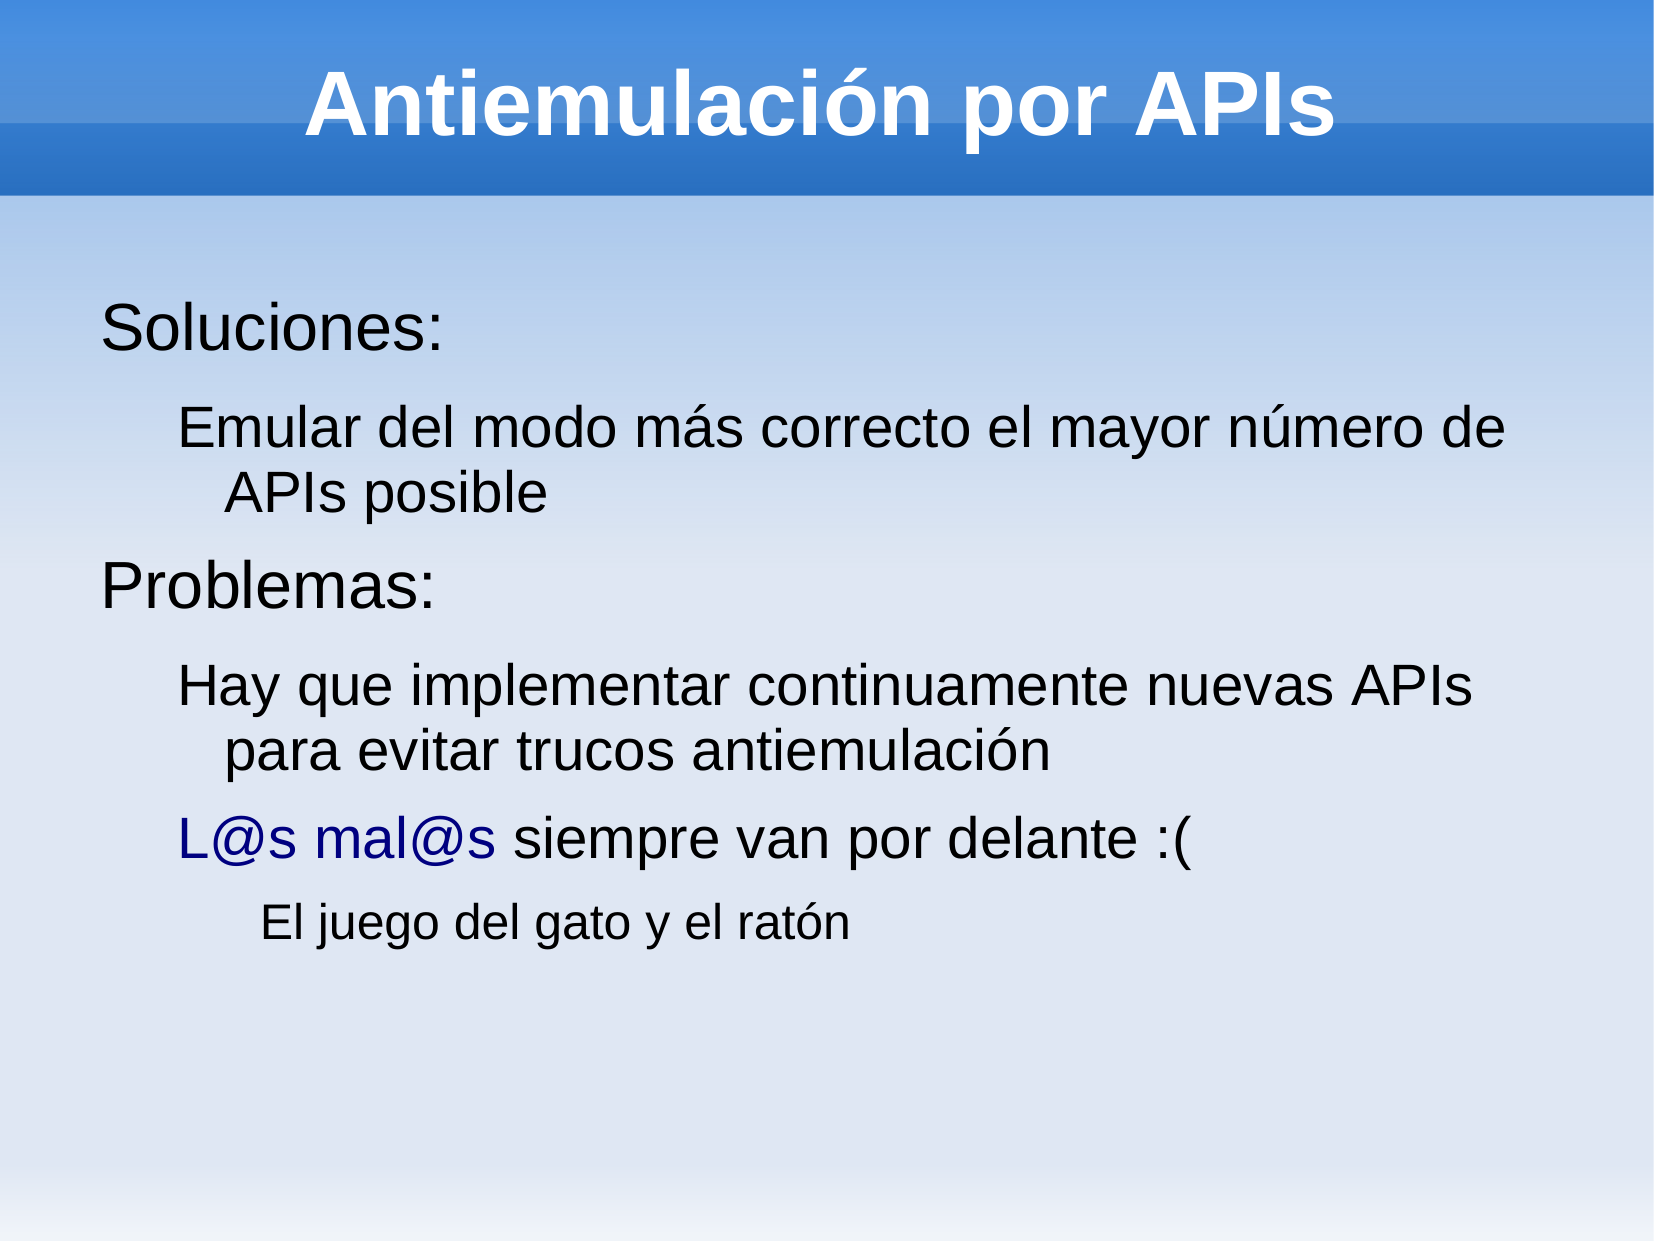

# Antiemulación por APIs
Soluciones:
Emular del modo más correcto el mayor número de APIs posible
Problemas:
Hay que implementar continuamente nuevas APIs para evitar trucos antiemulación
L@s mal@s siempre van por delante :(
El juego del gato y el ratón